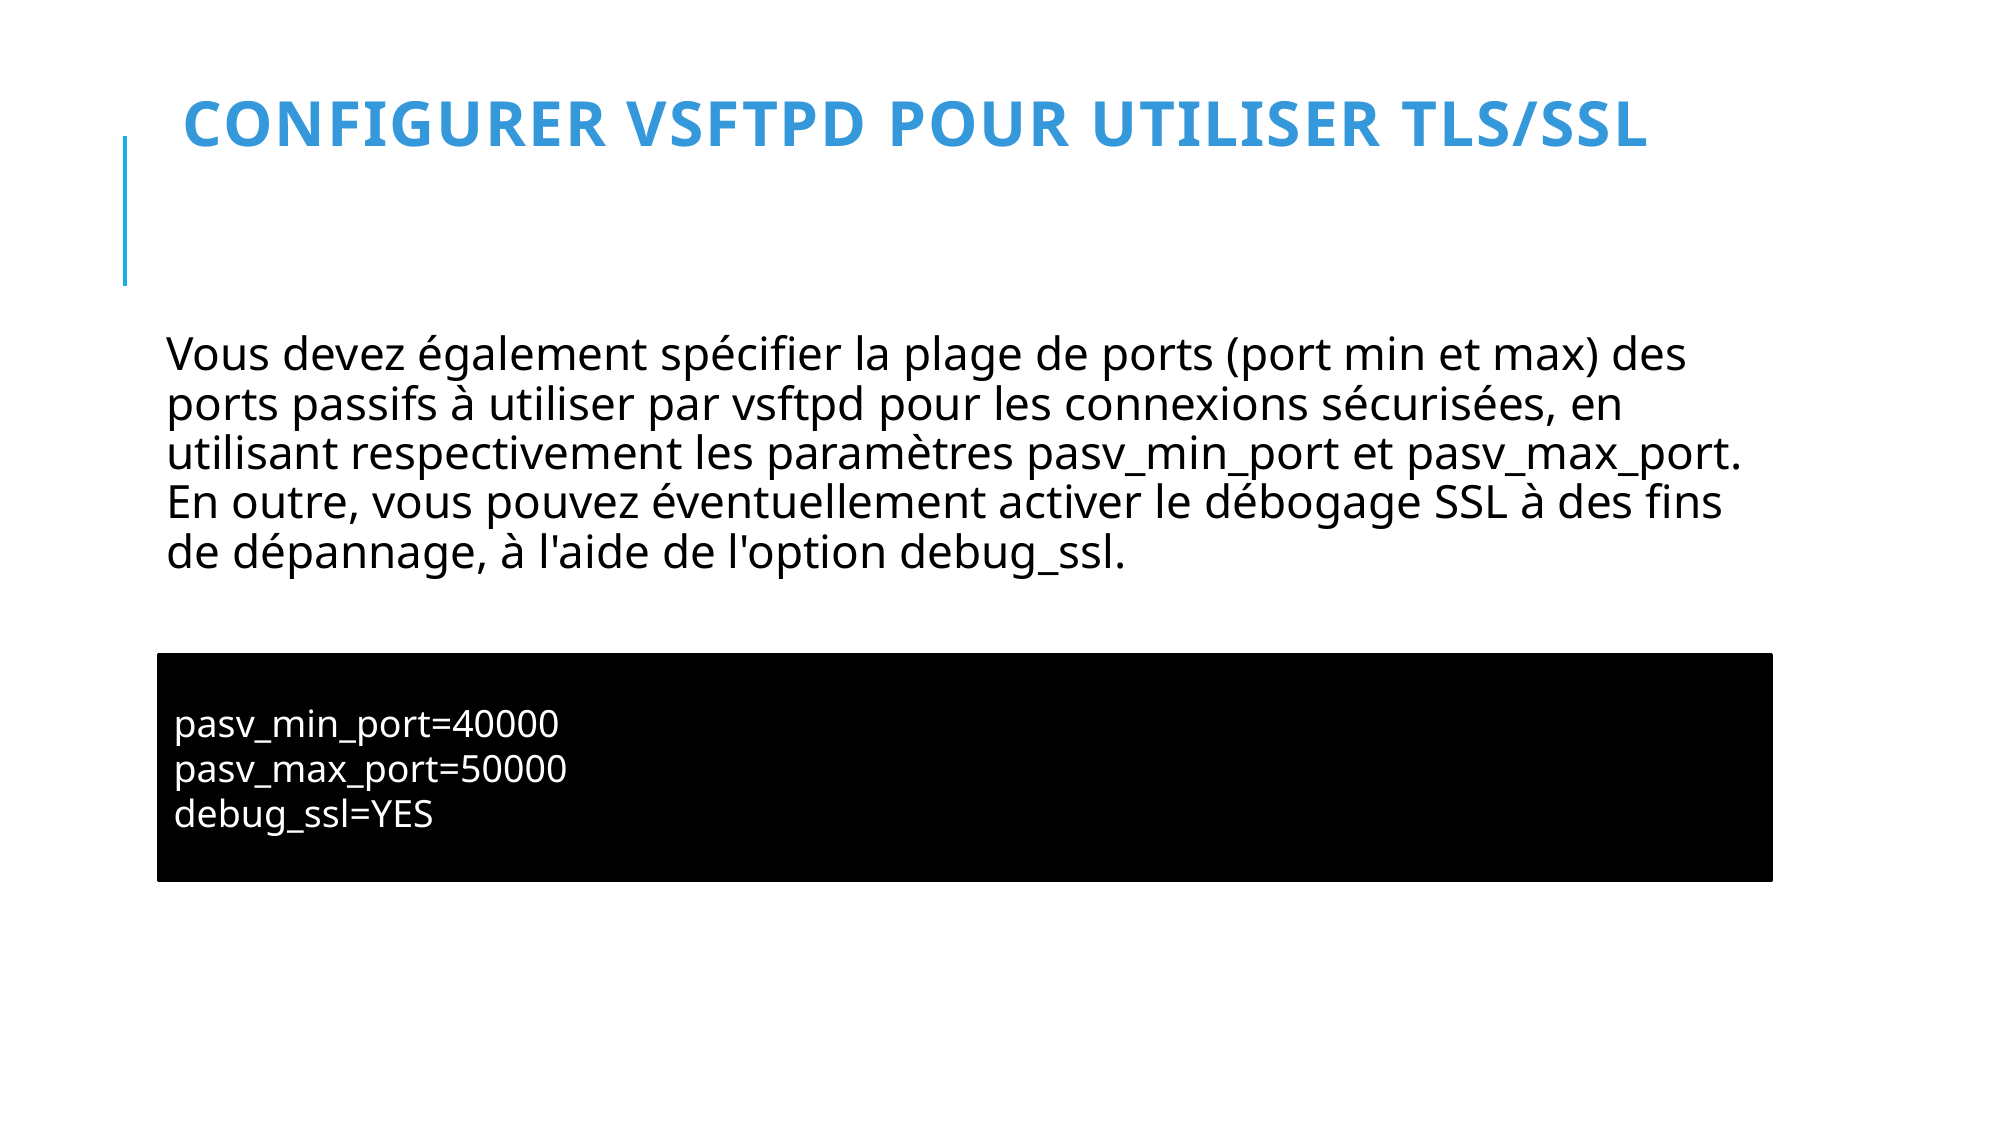

# Configurer VSftpd pour utiliser TLS/ssl
Vous devez également spécifier la plage de ports (port min et max) des ports passifs à utiliser par vsftpd pour les connexions sécurisées, en utilisant respectivement les paramètres pasv_min_port et pasv_max_port. En outre, vous pouvez éventuellement activer le débogage SSL à des fins de dépannage, à l'aide de l'option debug_ssl.
pasv_min_port=40000
pasv_max_port=50000
debug_ssl=YES